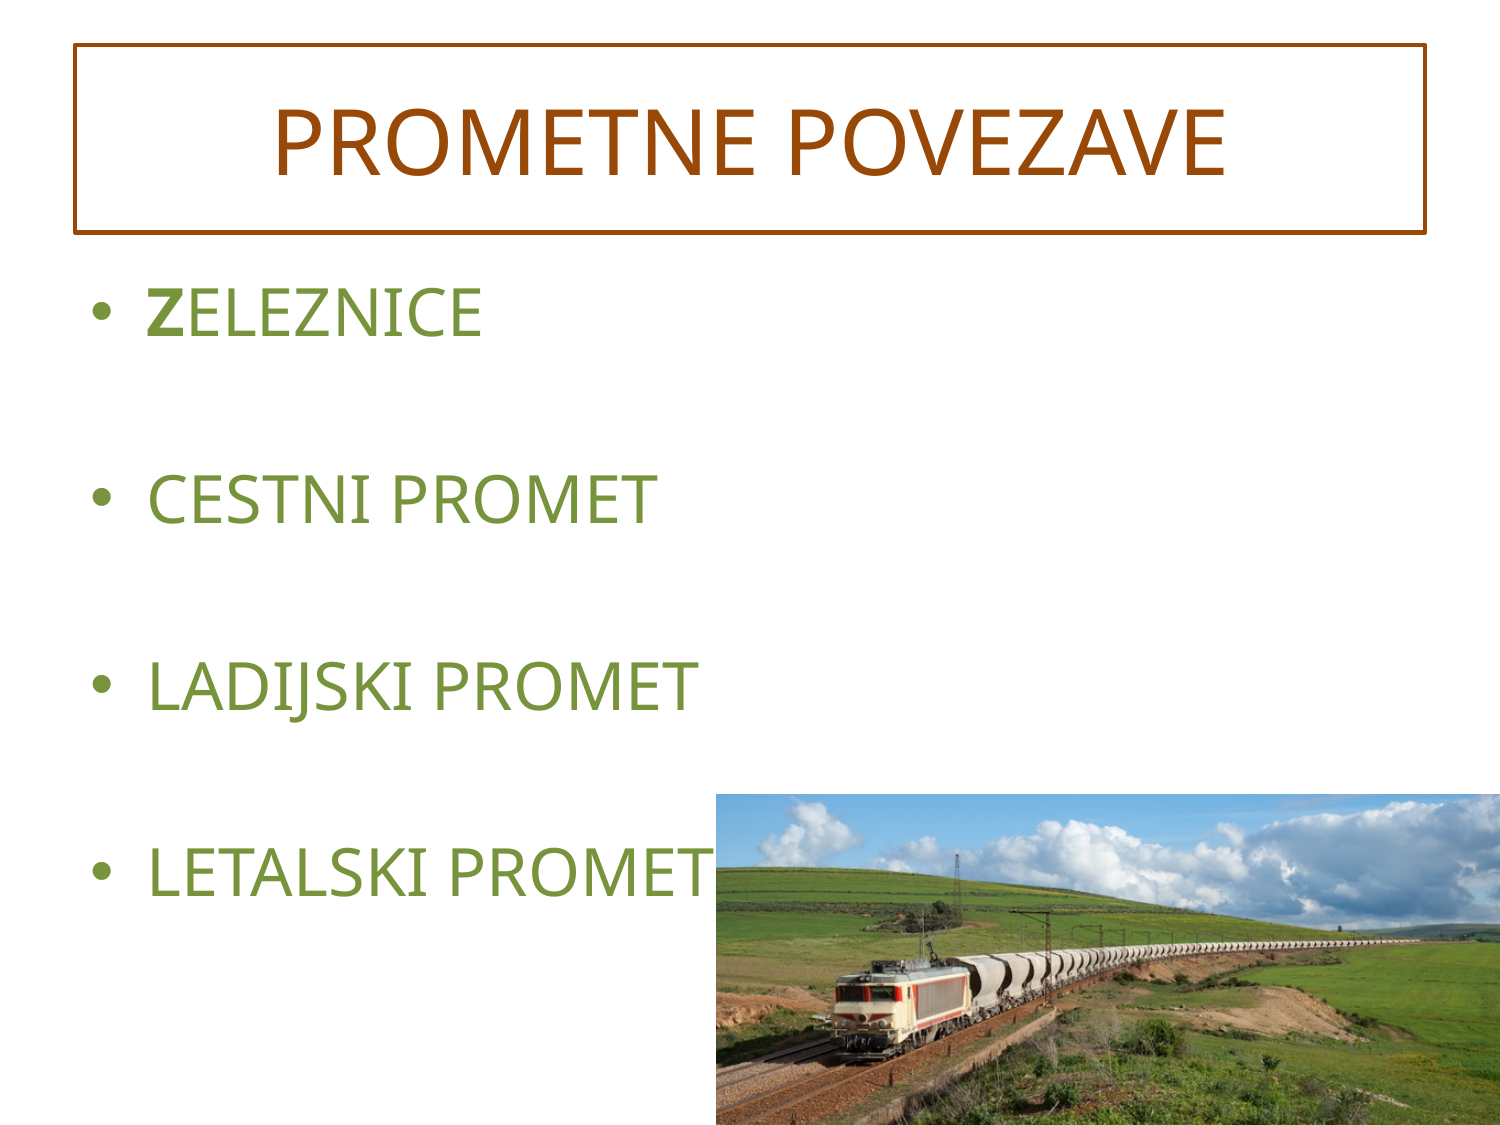

# PROMETNE POVEZAVE
ZELEZNICE
CESTNI PROMET
LADIJSKI PROMET
LETALSKI PROMET